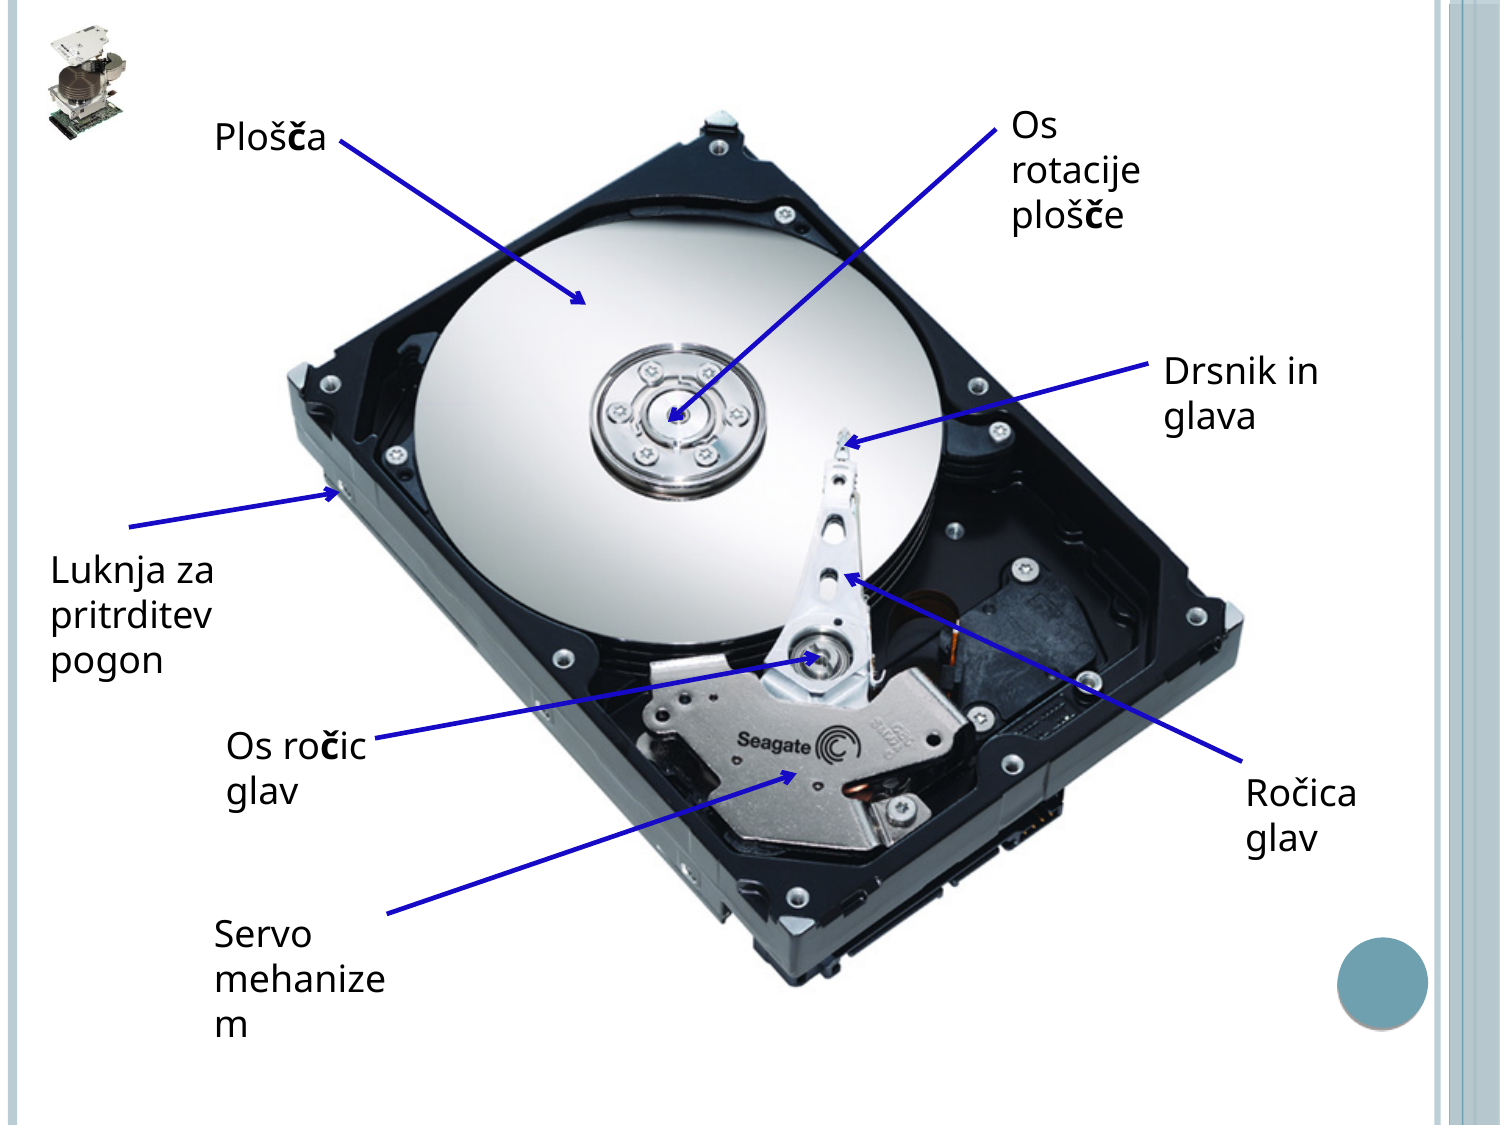

Os rotacije plošče
Plošča
Drsnik in glava
Luknja za pritrditev pogon
Os ročic glav
Ročica glav
Servo mehanizem